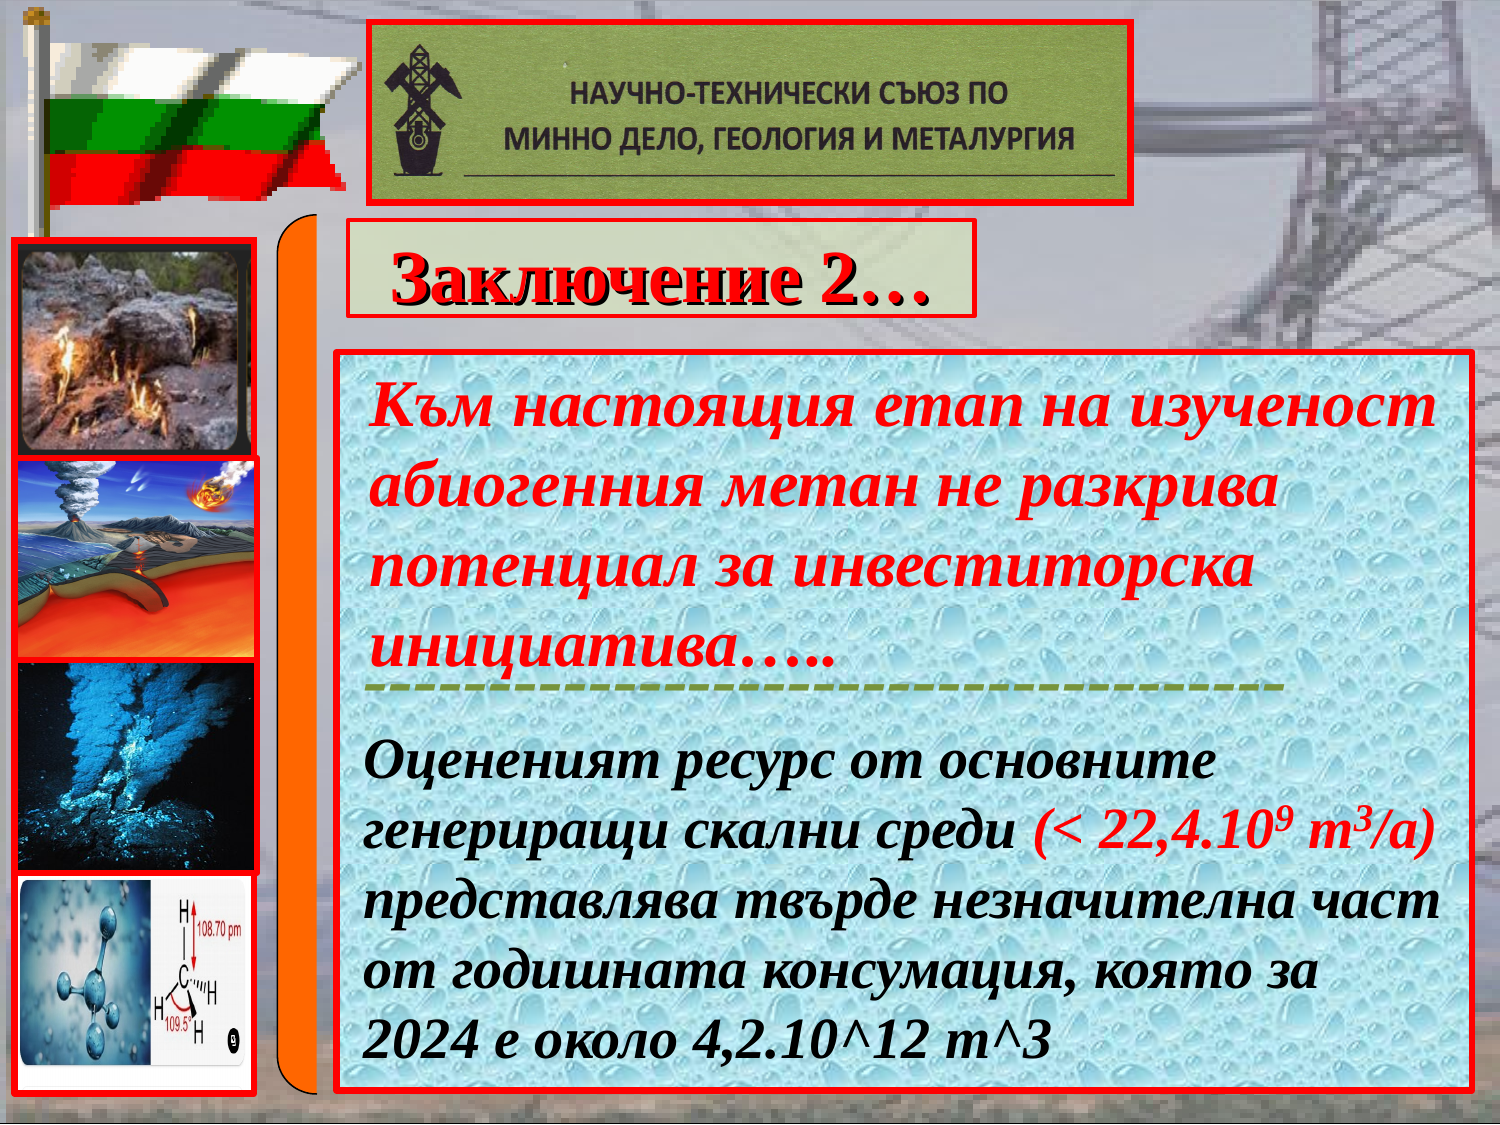

Заключение 2…
Към настоящия етап на изученост абиогенния метан не разкрива потенциал за инвеститорска инициатива…..
-------------------------------------Оцененият ресурс от основните генериращи скални среди (< 22,4.109 m3/a) представлява твърде незначителна част от годишната консумация, която за 2024 е около 4,2.10^12 m^3